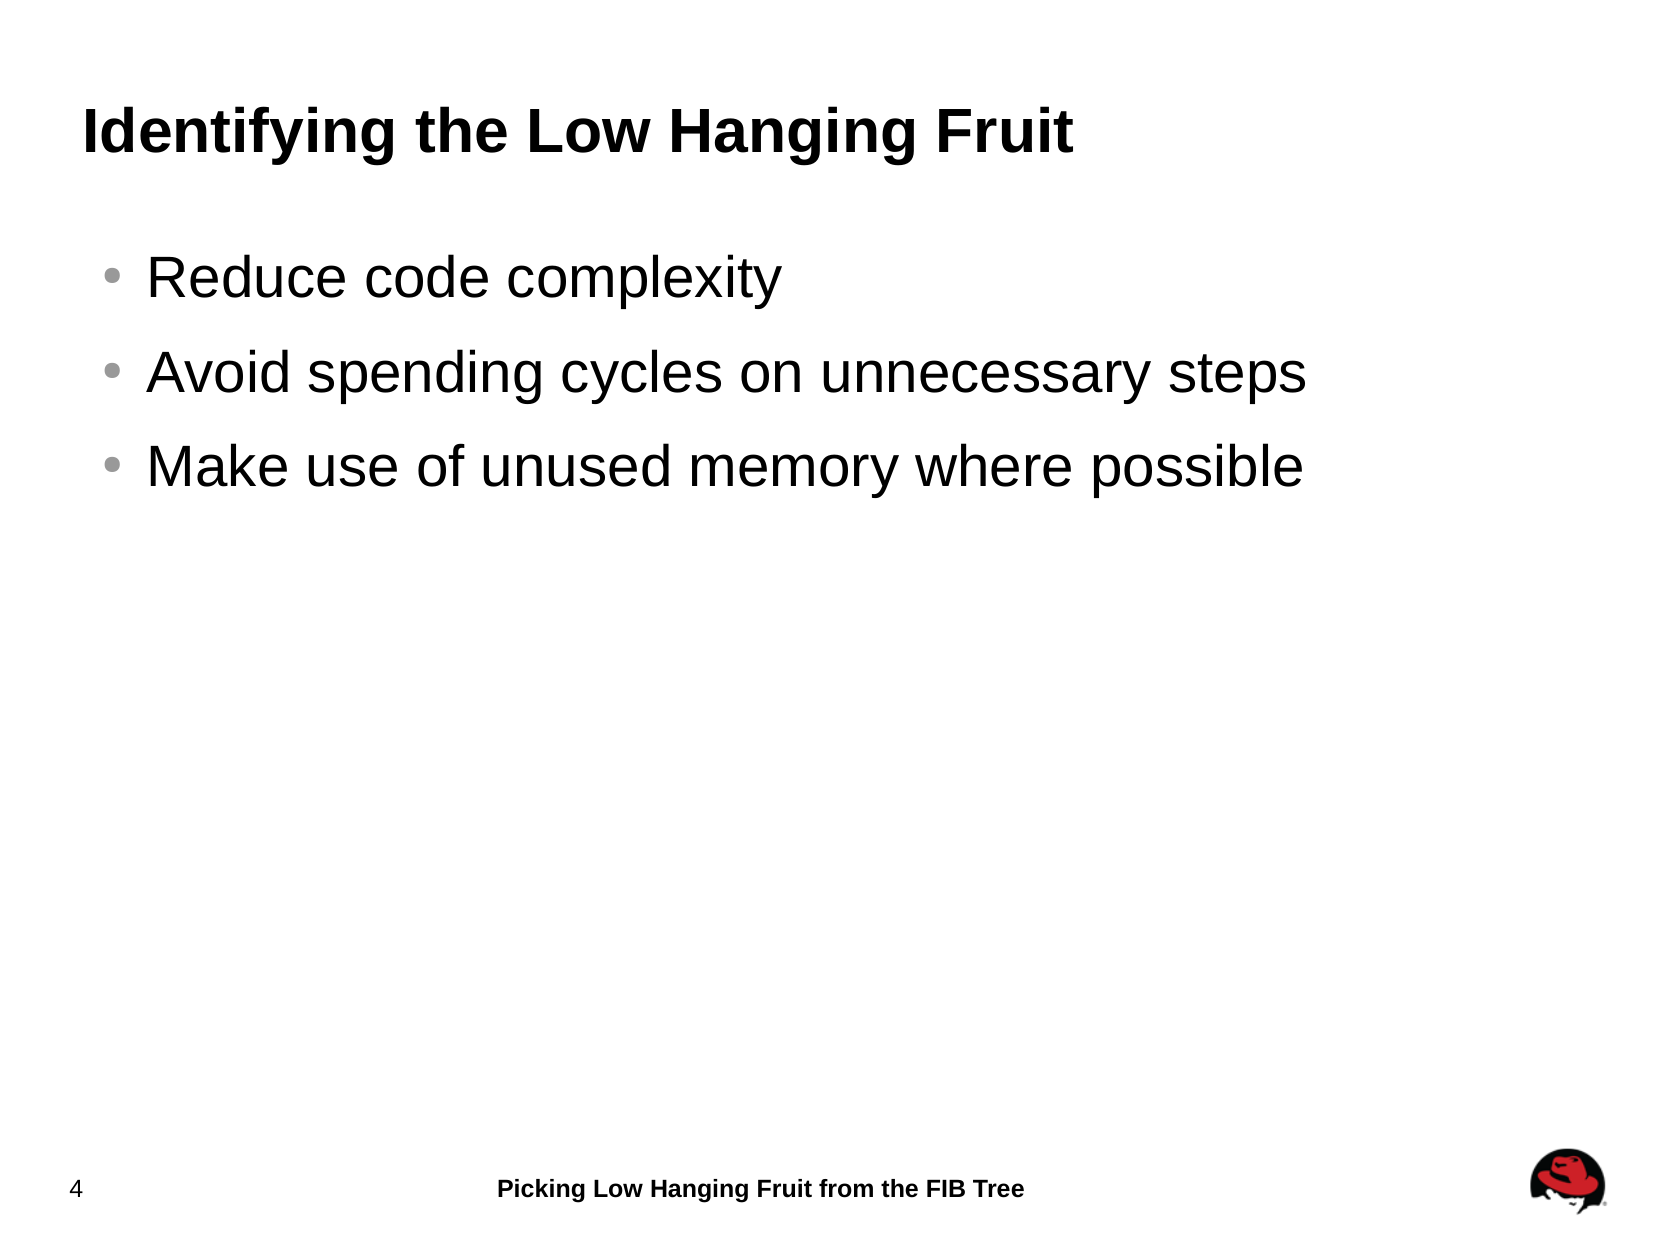

# Identifying the Low Hanging Fruit
Reduce code complexity
Avoid spending cycles on unnecessary steps
Make use of unused memory where possible